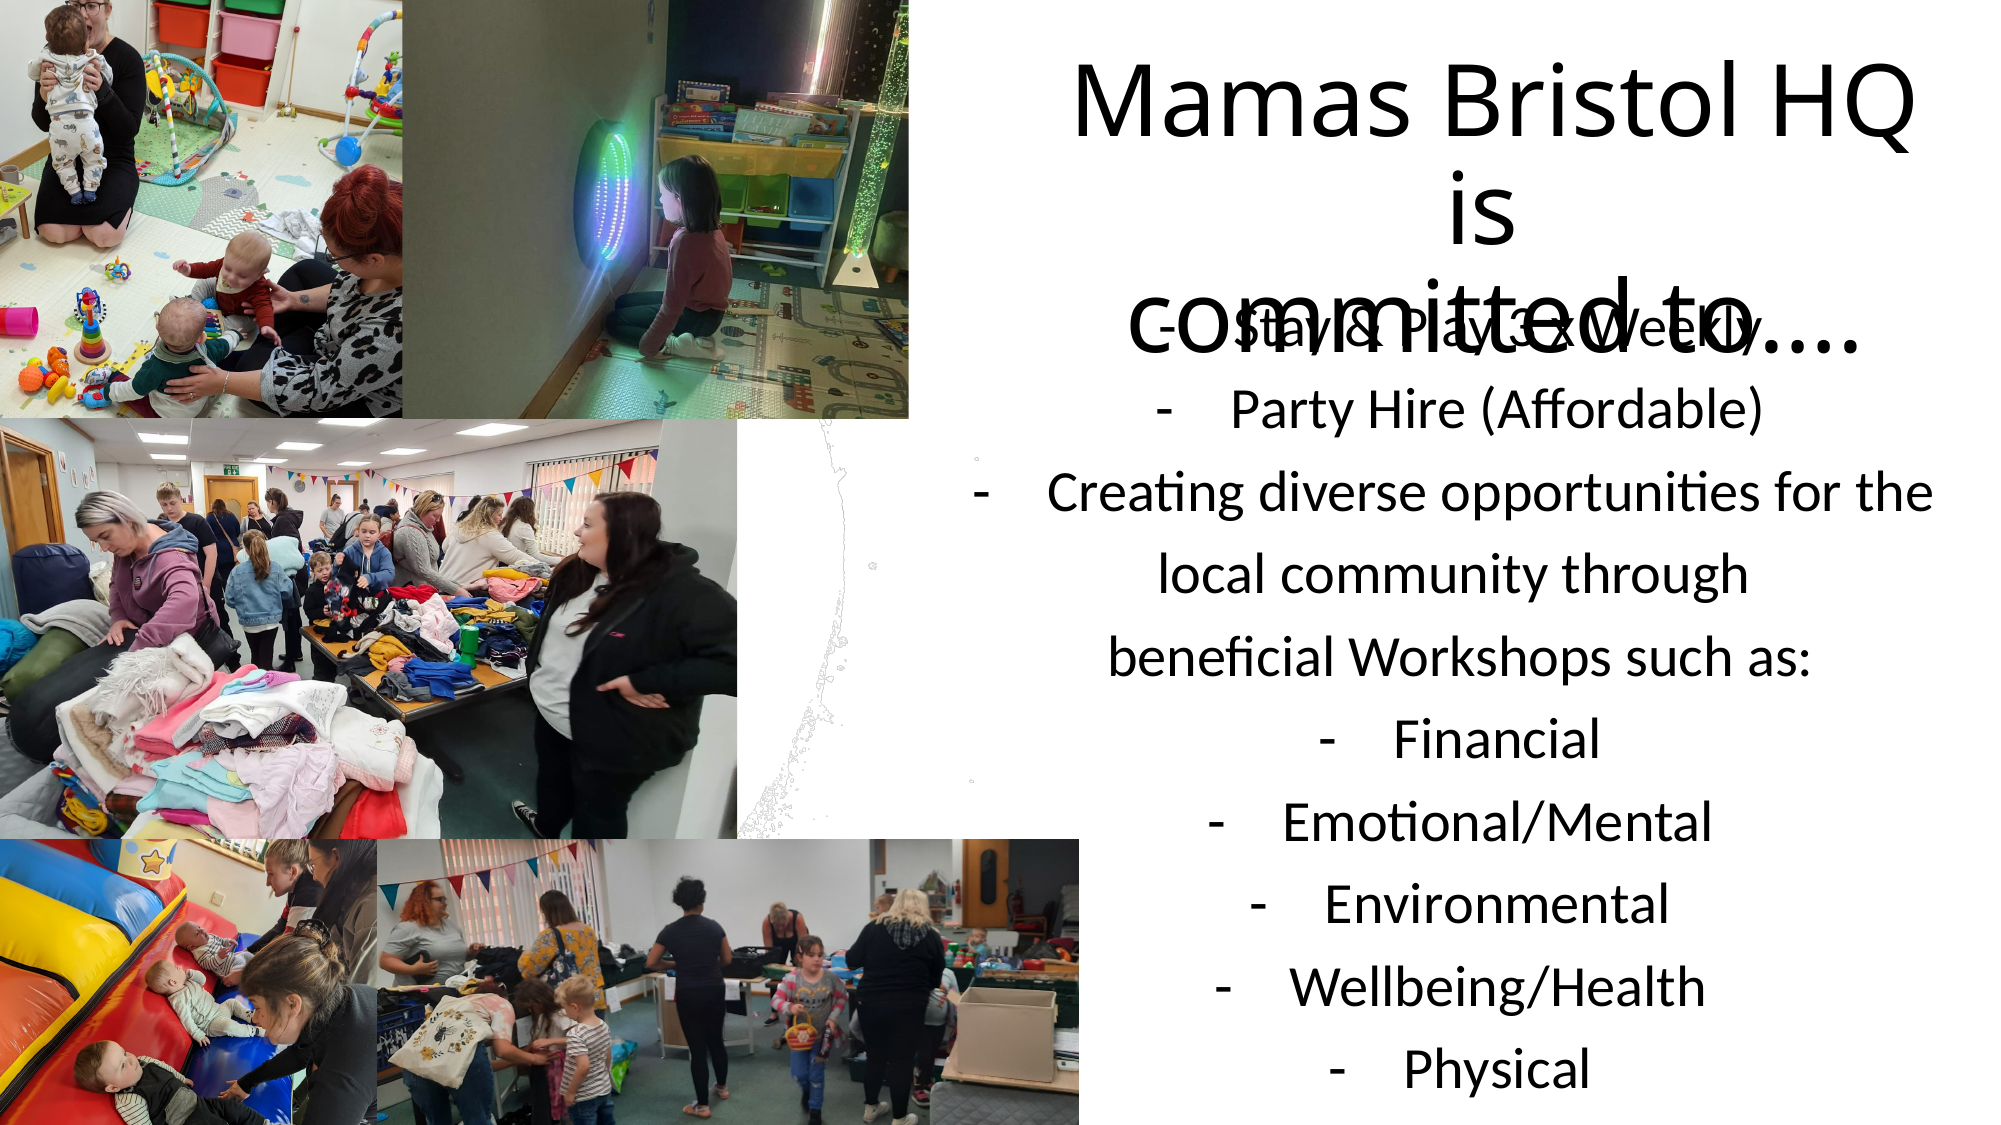

# Mamas Bristol HQ is committed to….
Stay & Play 3 x Weekly
Party Hire (Affordable)
Creating diverse opportunities for the
local community through
beneficial Workshops such as:
Financial
Emotional/Mental
Environmental
Wellbeing/Health
Physical